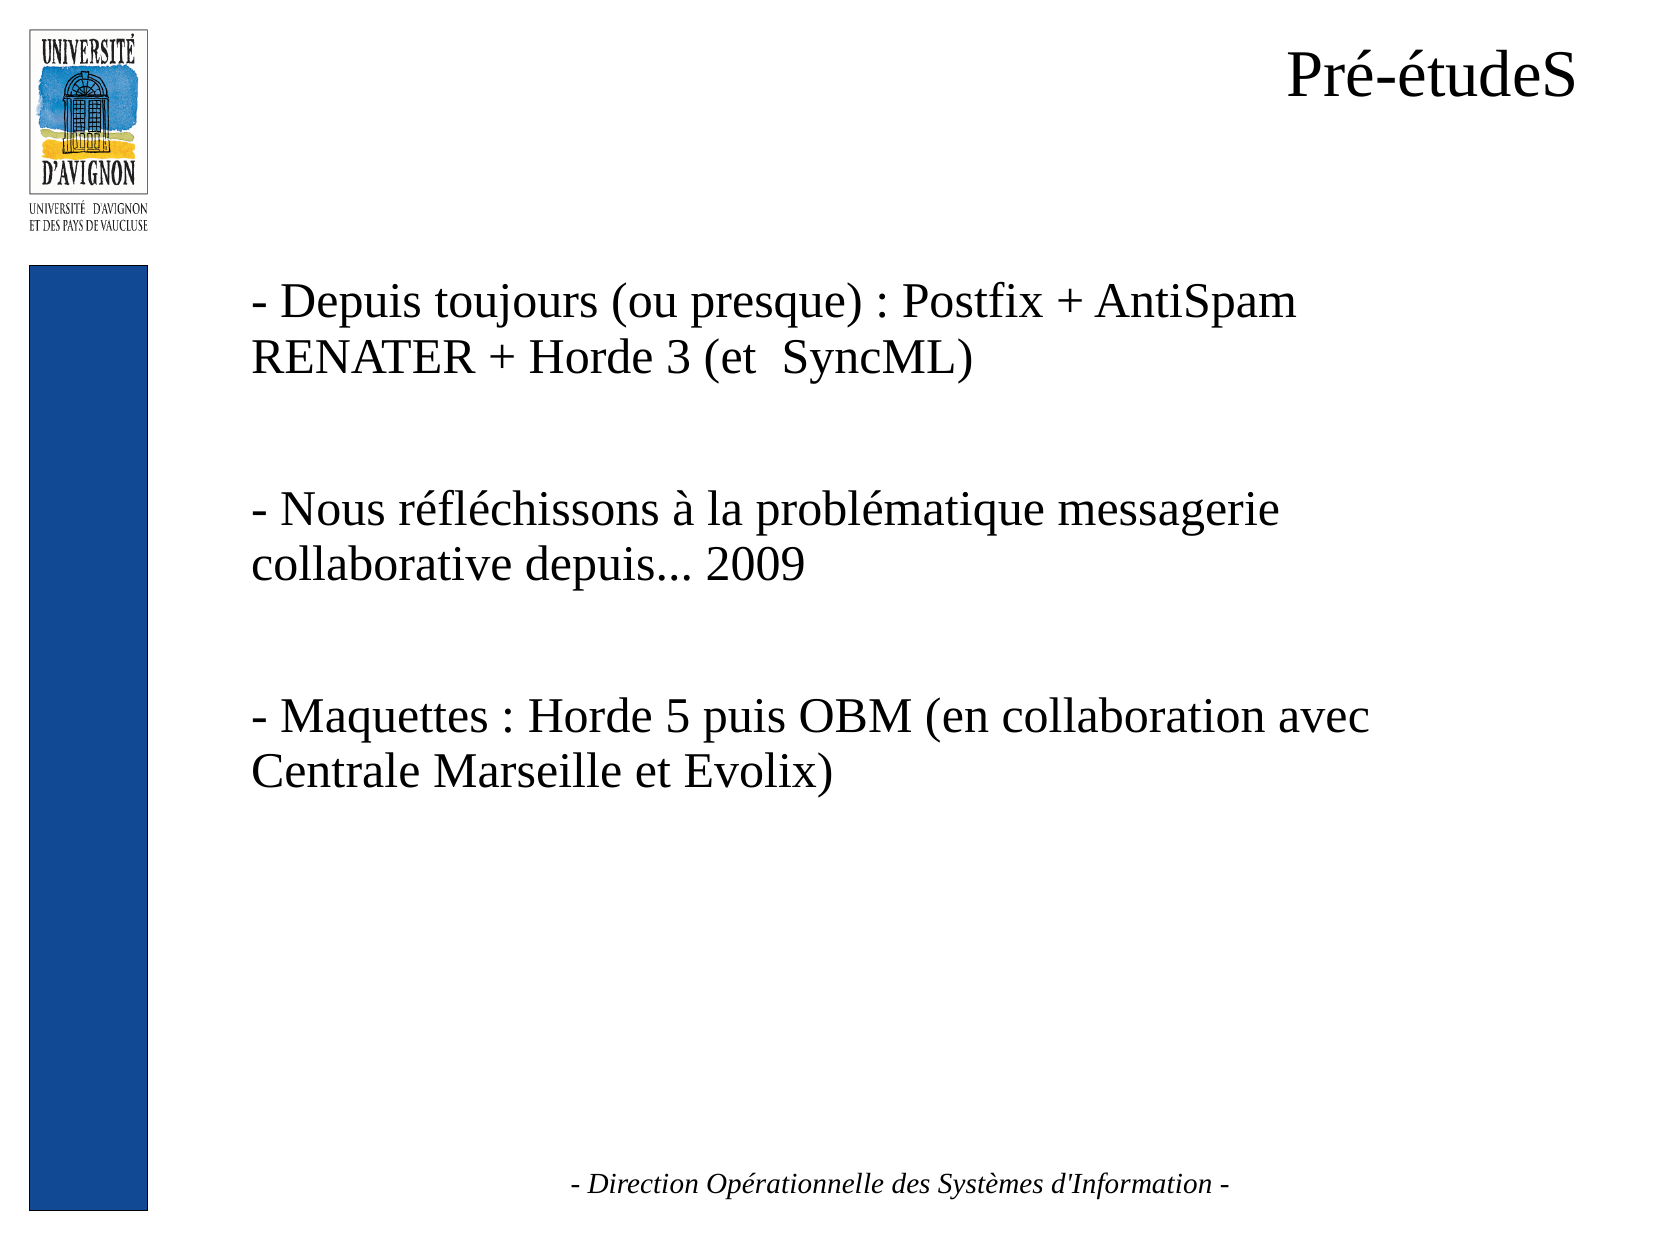

Pré-étudeS
- Depuis toujours (ou presque) : Postfix + AntiSpam RENATER + Horde 3 (et SyncML)
- Nous réfléchissons à la problématique messagerie collaborative depuis... 2009
- Maquettes : Horde 5 puis OBM (en collaboration avec Centrale Marseille et Evolix)
- Direction Opérationnelle des Systèmes d'Information -